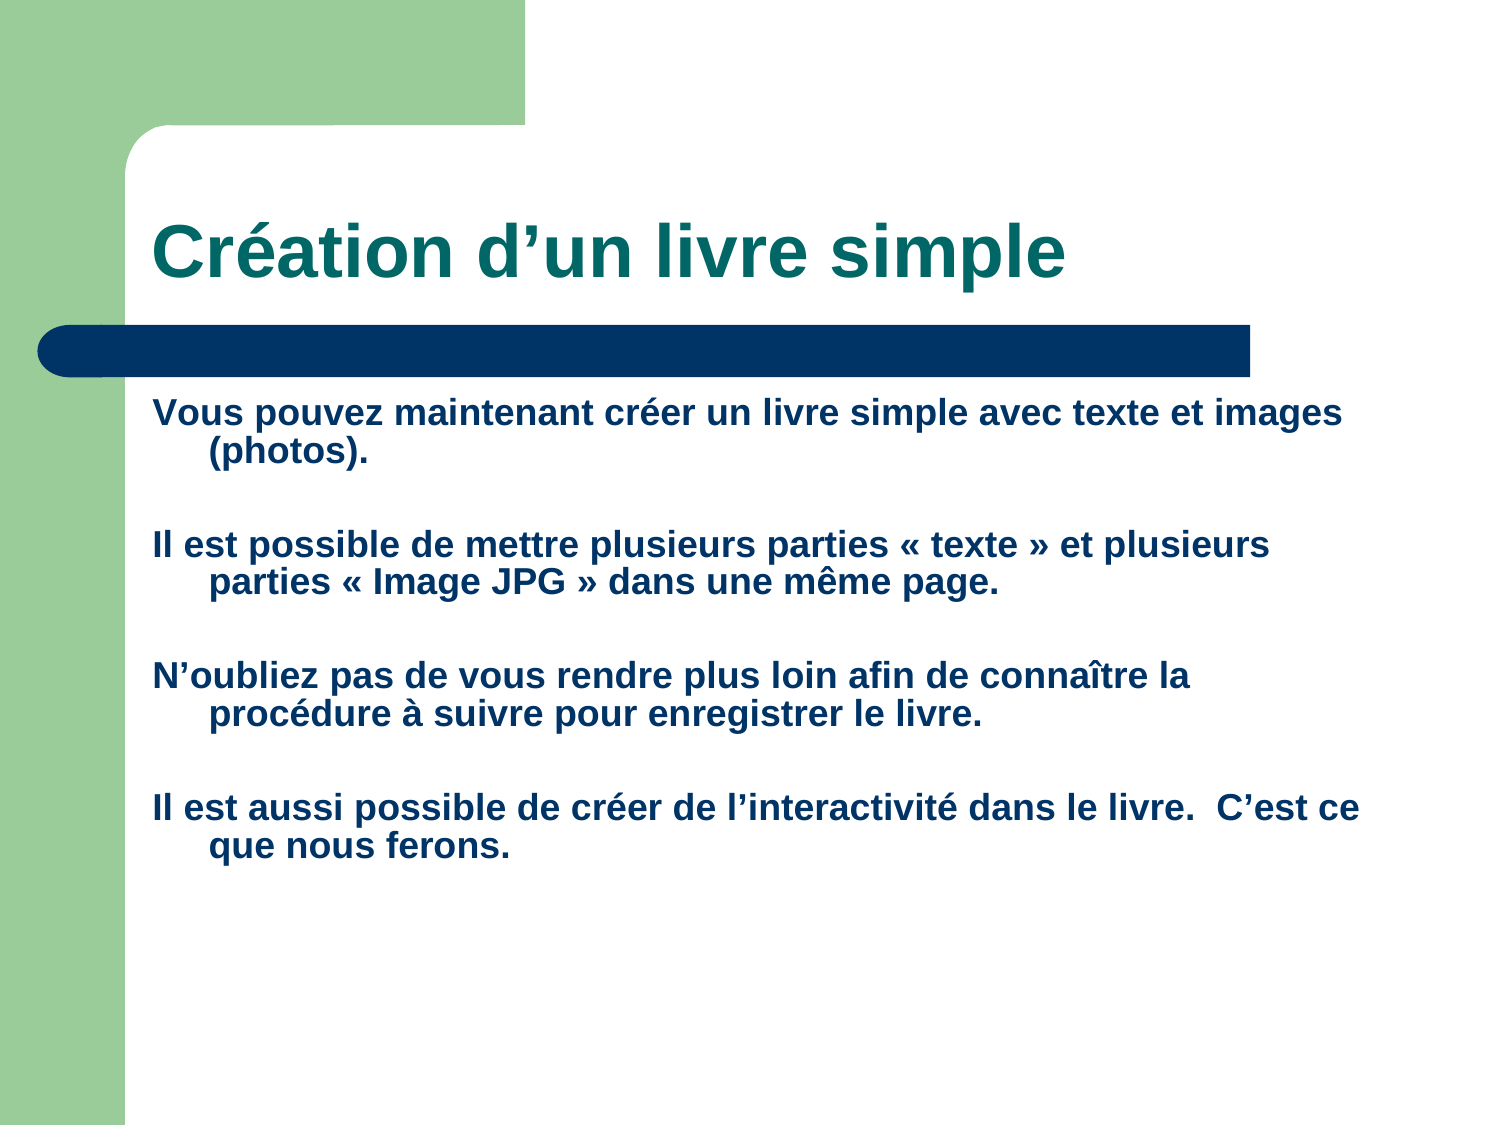

# Création d’un livre simple
Vous pouvez maintenant créer un livre simple avec texte et images (photos).
Il est possible de mettre plusieurs parties « texte » et plusieurs parties « Image JPG » dans une même page.
N’oubliez pas de vous rendre plus loin afin de connaître la procédure à suivre pour enregistrer le livre.
Il est aussi possible de créer de l’interactivité dans le livre. C’est ce que nous ferons.